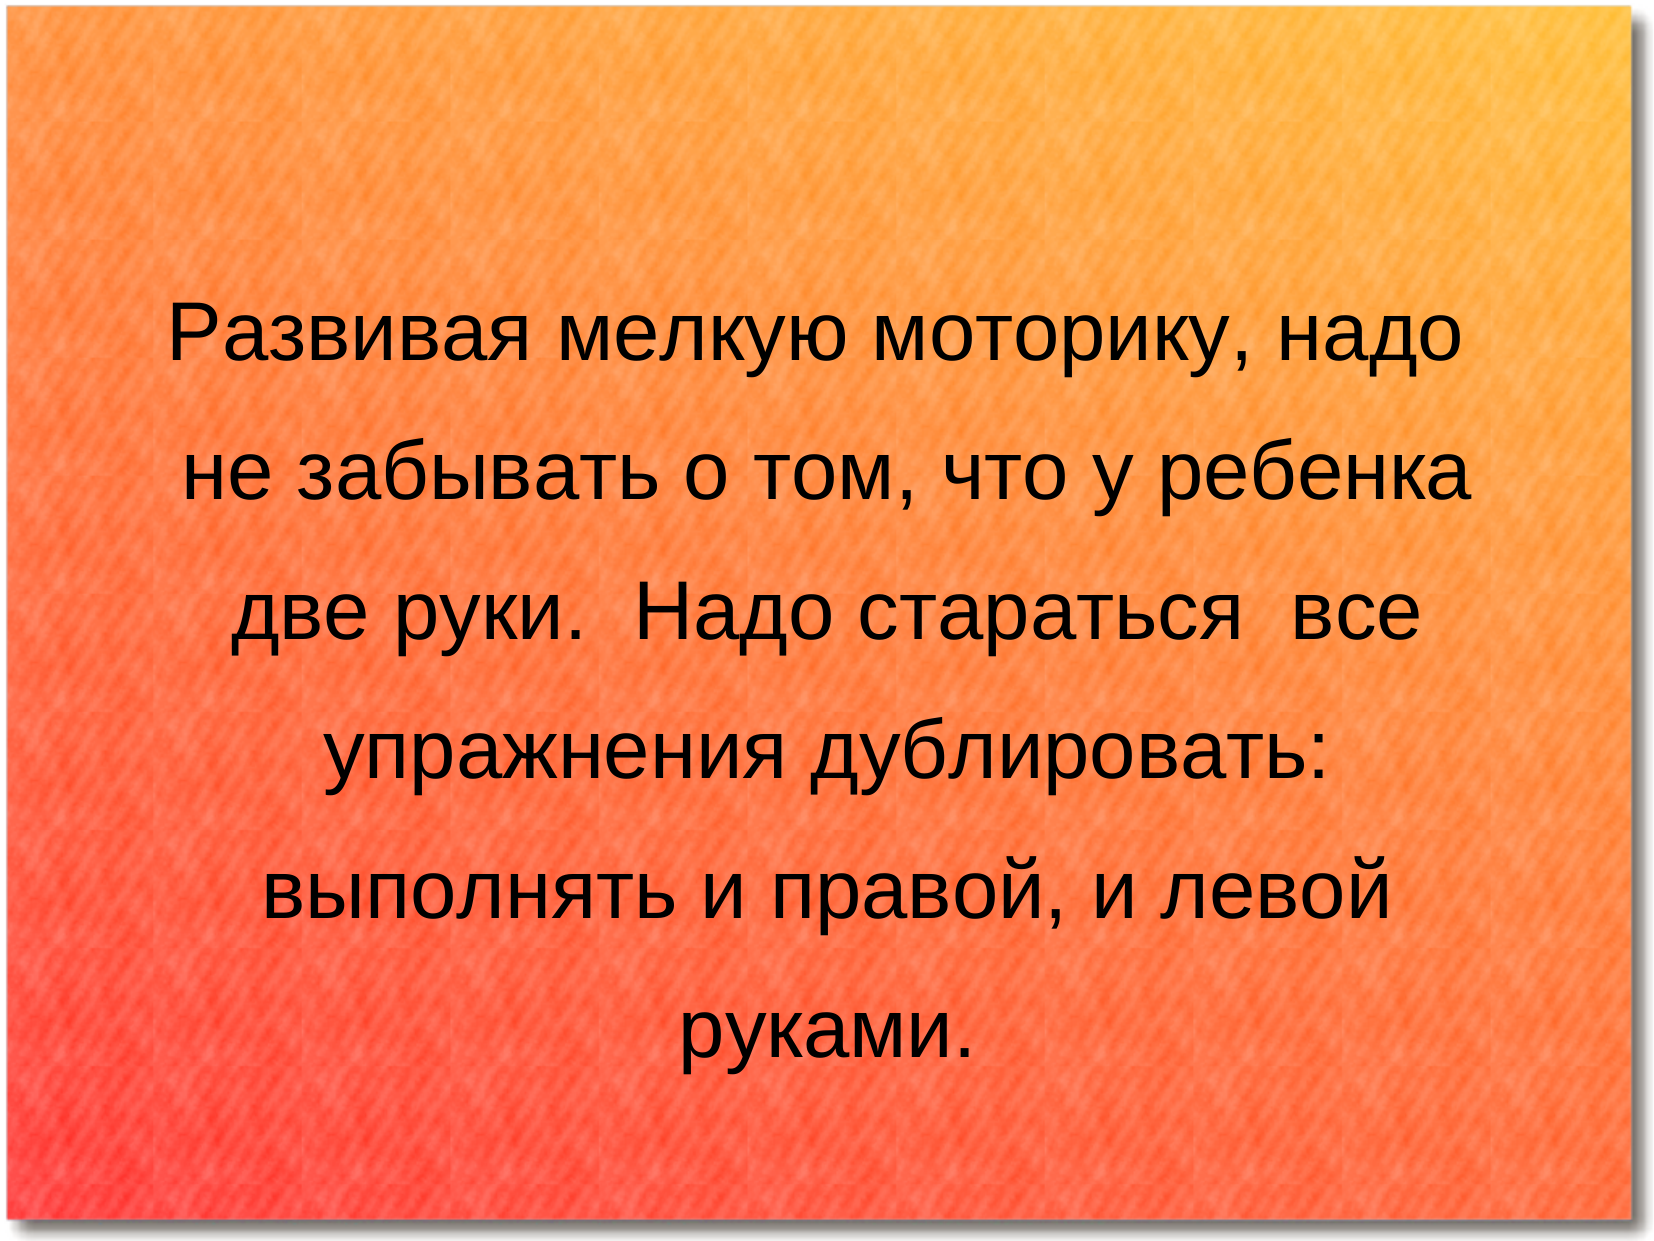

# Развивая мелкую моторику, надо не забывать о том, что у ребенка две руки. Надо стараться все упражнения дублировать: выполнять и правой, и левой руками.